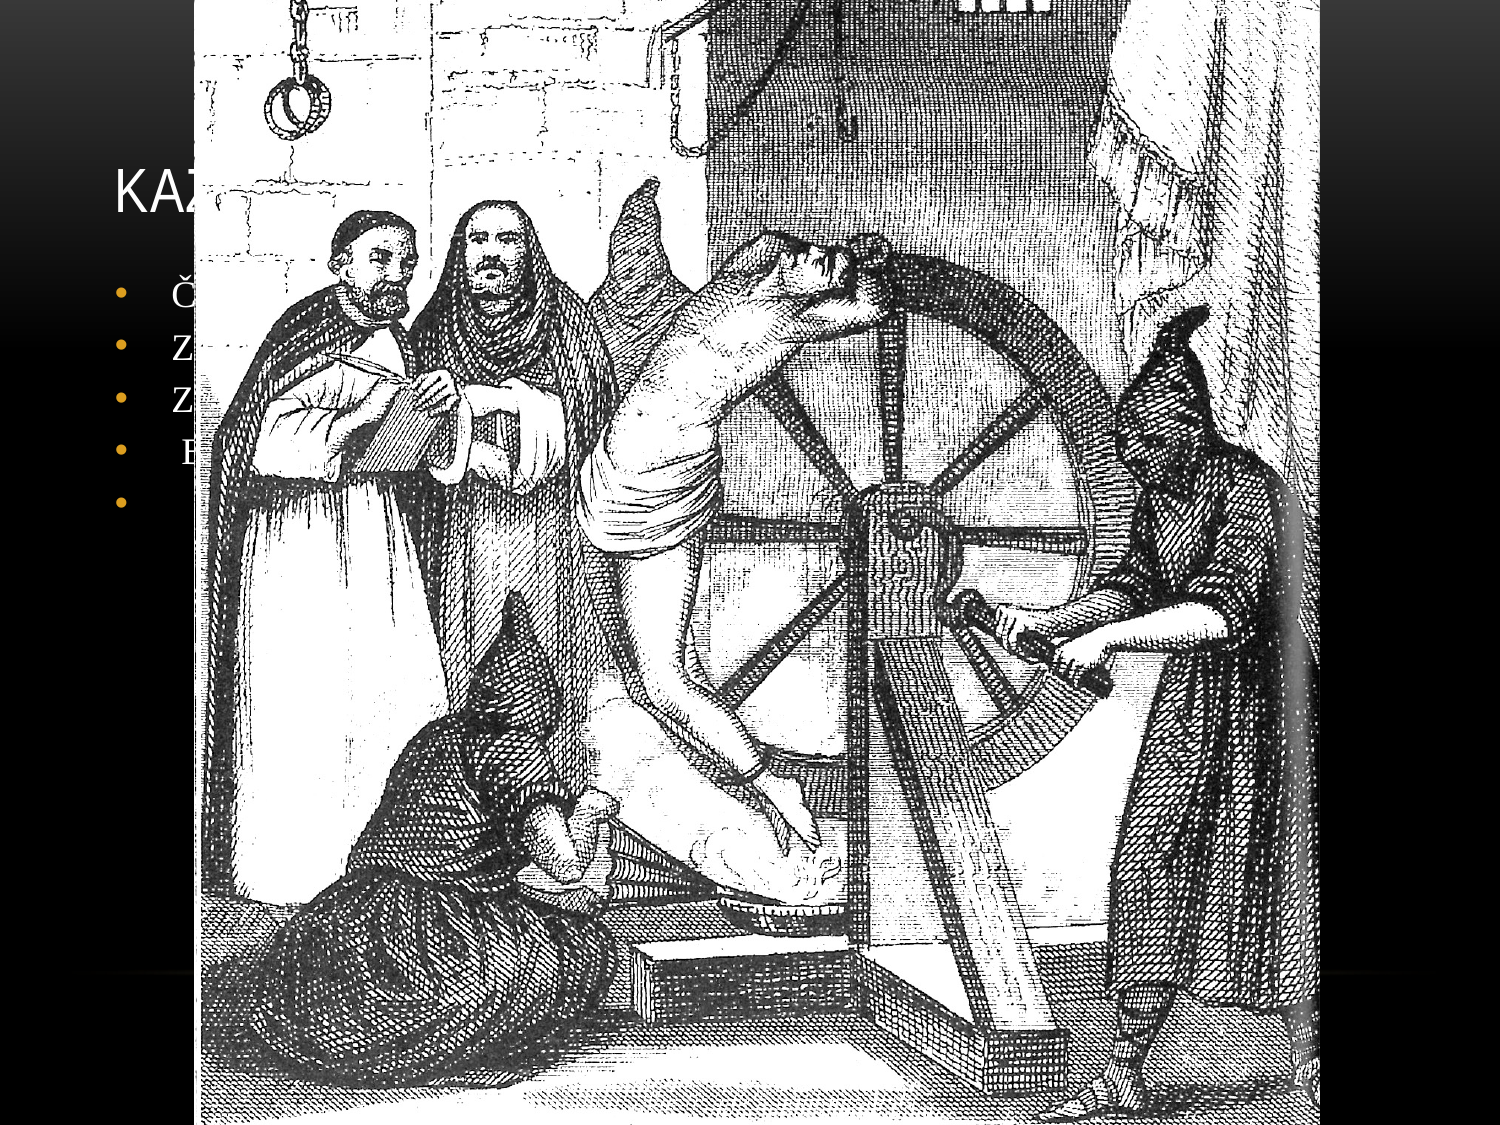

# Kazni
Človek, ki z čarovnijo škoduje drugemu – kazen: smrt v ognju .
Zastrupitev – za moške smrt na kolesu
Za ženske pa utopitev.
 Bogostrunstvo – Kazen:smrt na grmadi